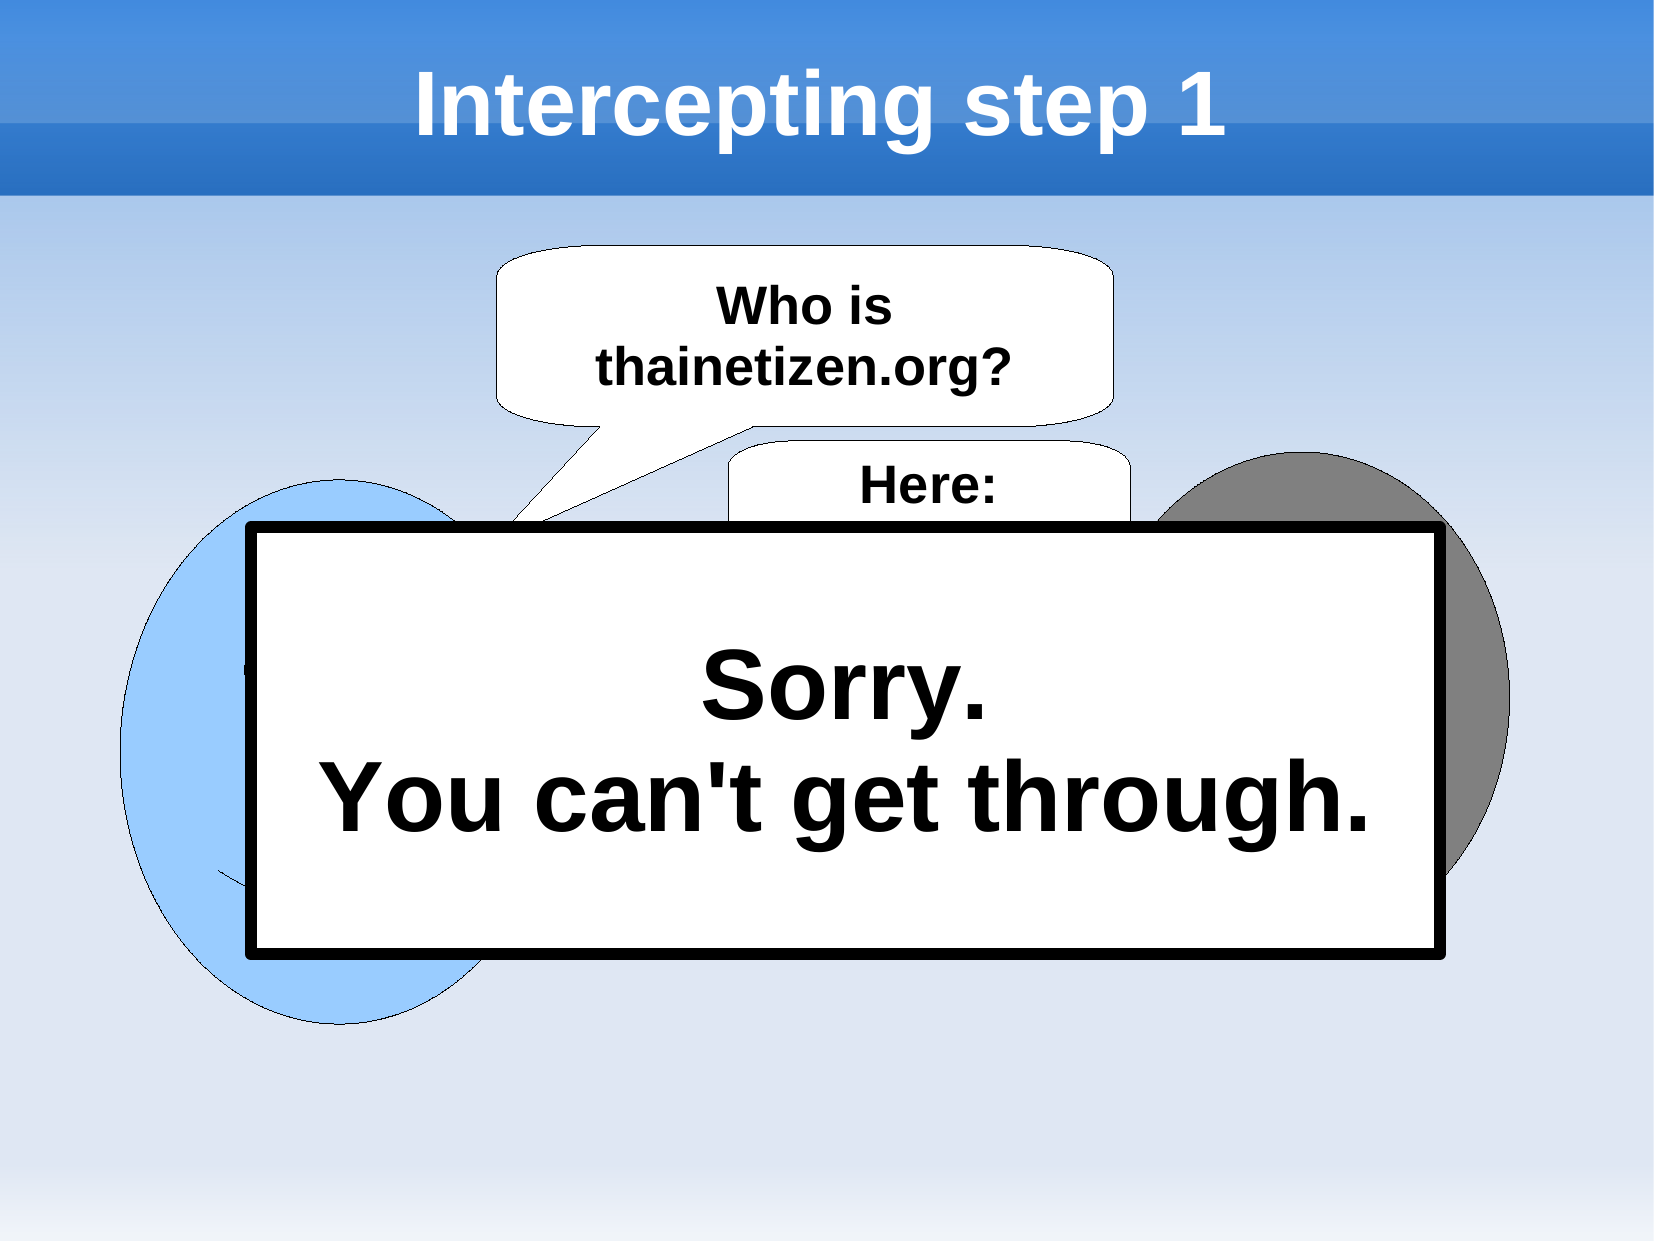

# Intercepting step 1
Who is thainetizen.org?
Here: 15.23.14.17
Sorry.
You can't get through.
Thank you